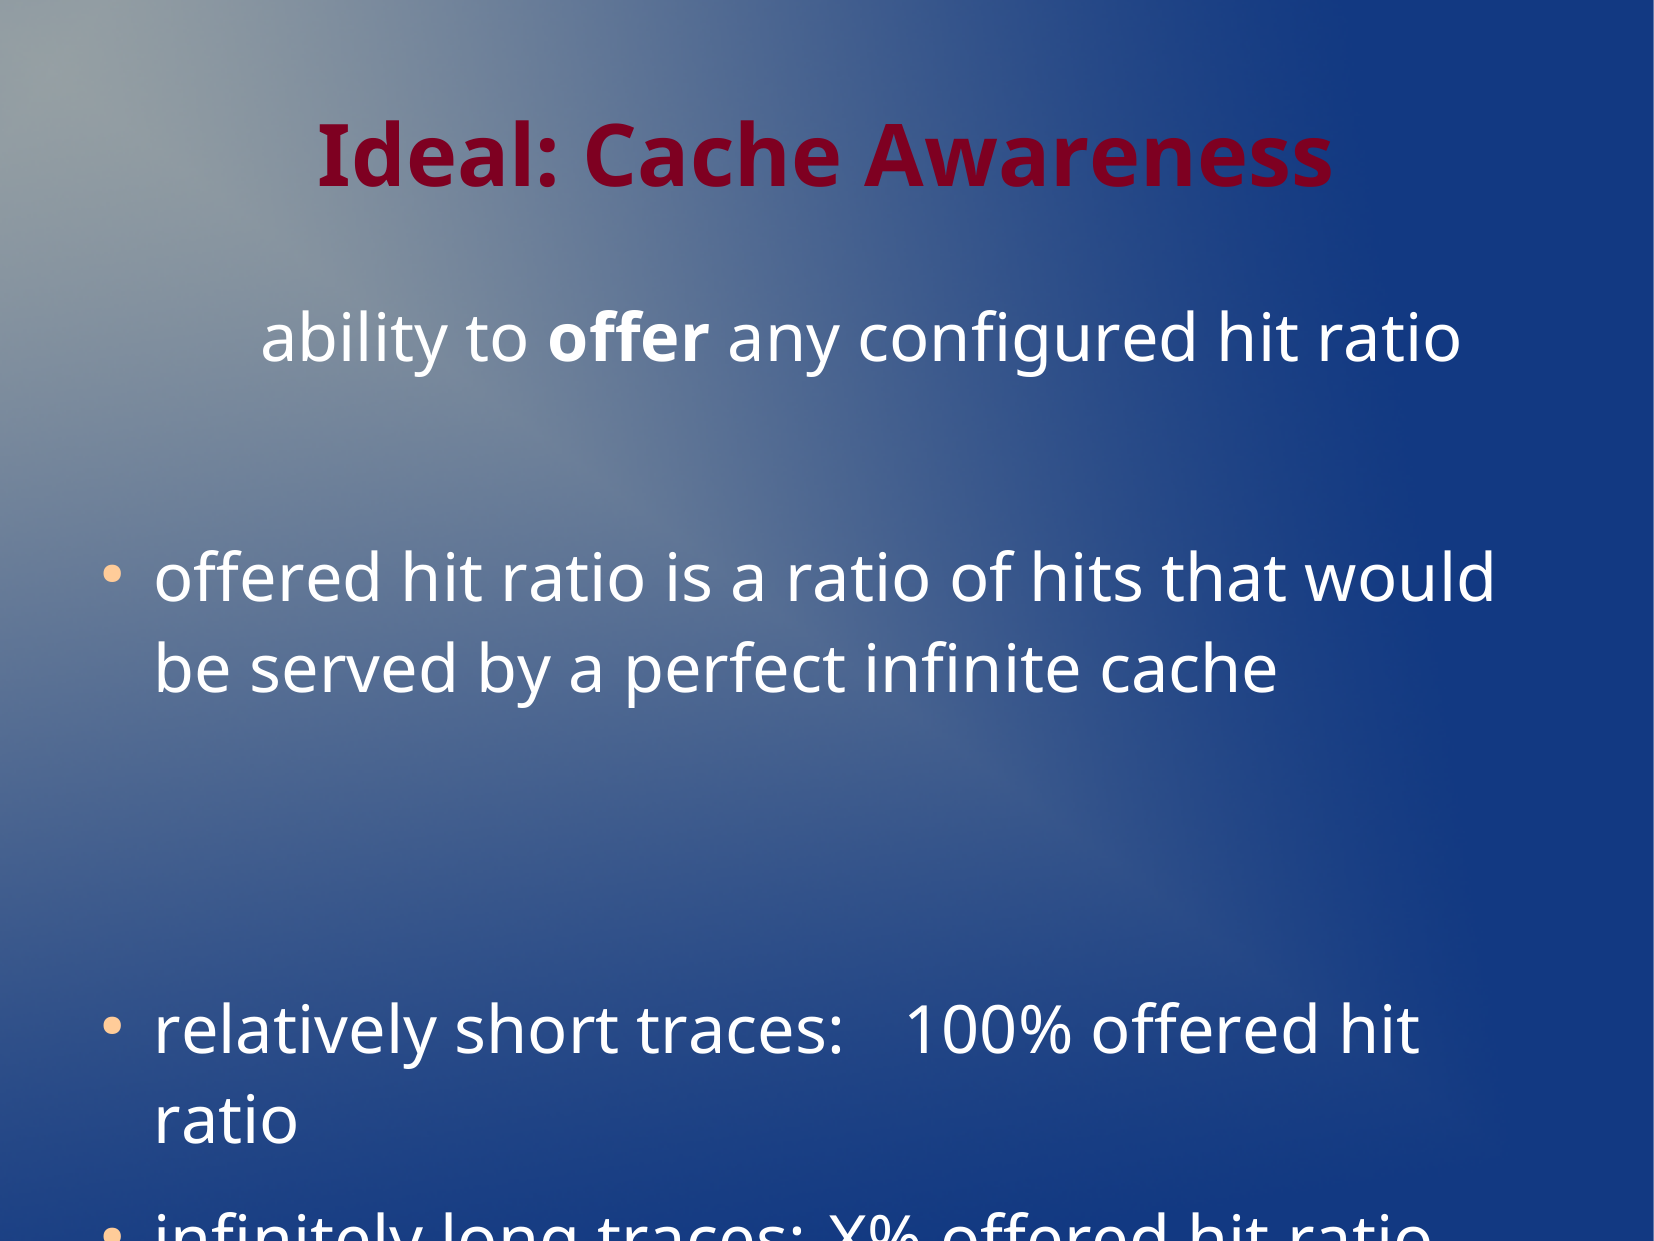

# Ideal: Cache Awareness
ability to offer any configured hit ratio
offered hit ratio is a ratio of hits that would be served by a perfect infinite cache
relatively short traces:	100% offered hit ratio
infinitely long traces:	X% offered hit ratio